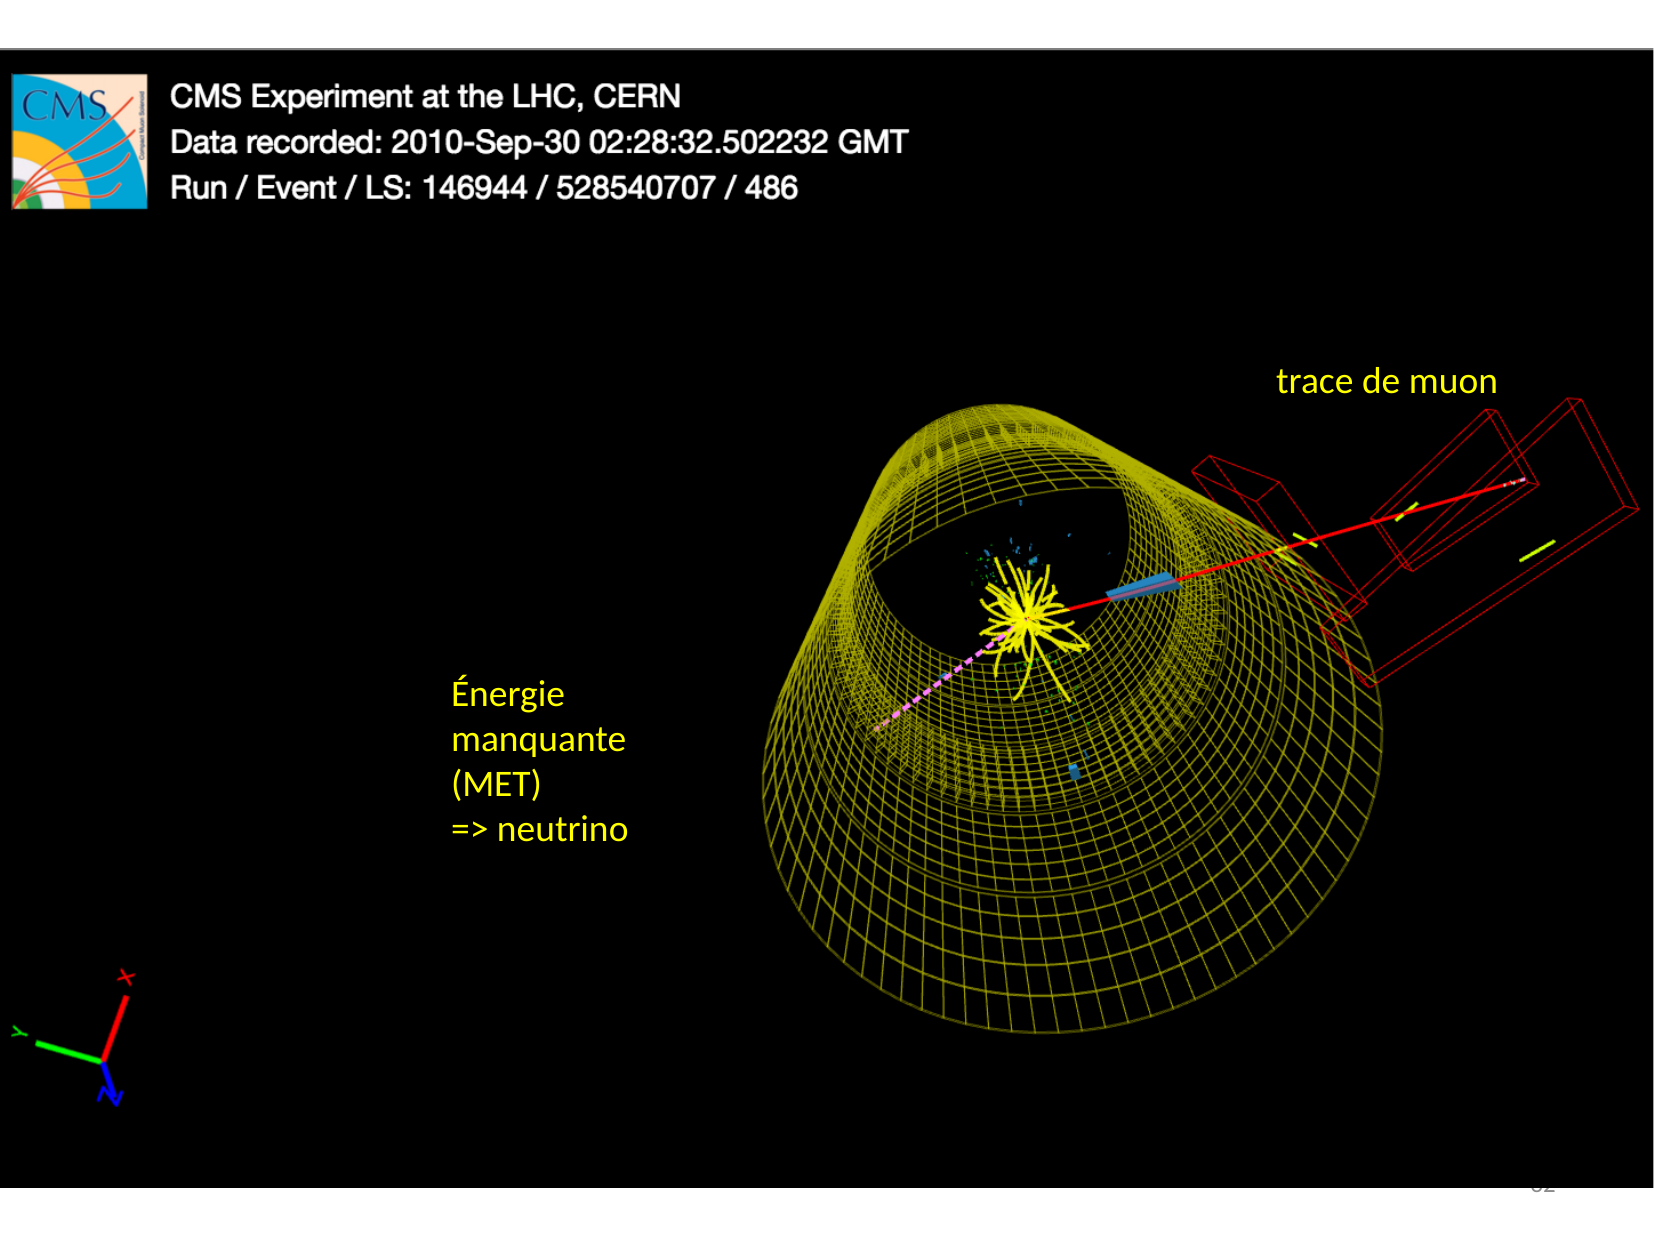

trace de muon
Énergie manquante (MET)
=> neutrino